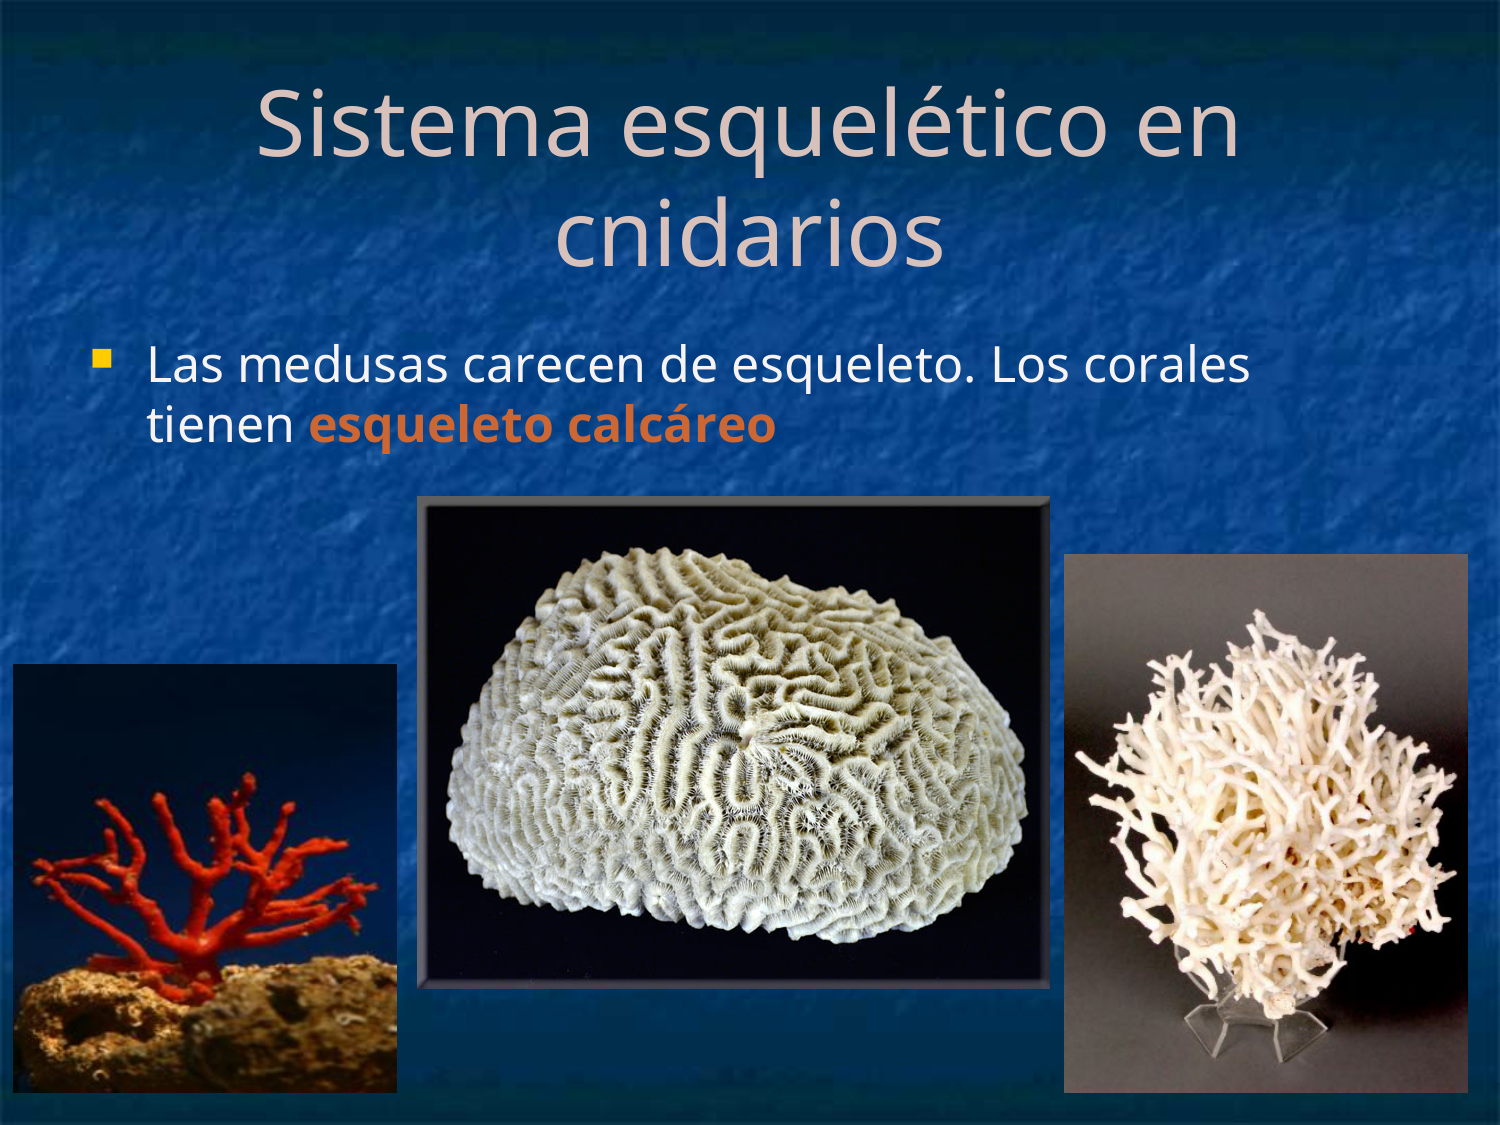

# Sistema esquelético en cnidarios
Las medusas carecen de esqueleto. Los corales tienen esqueleto calcáreo